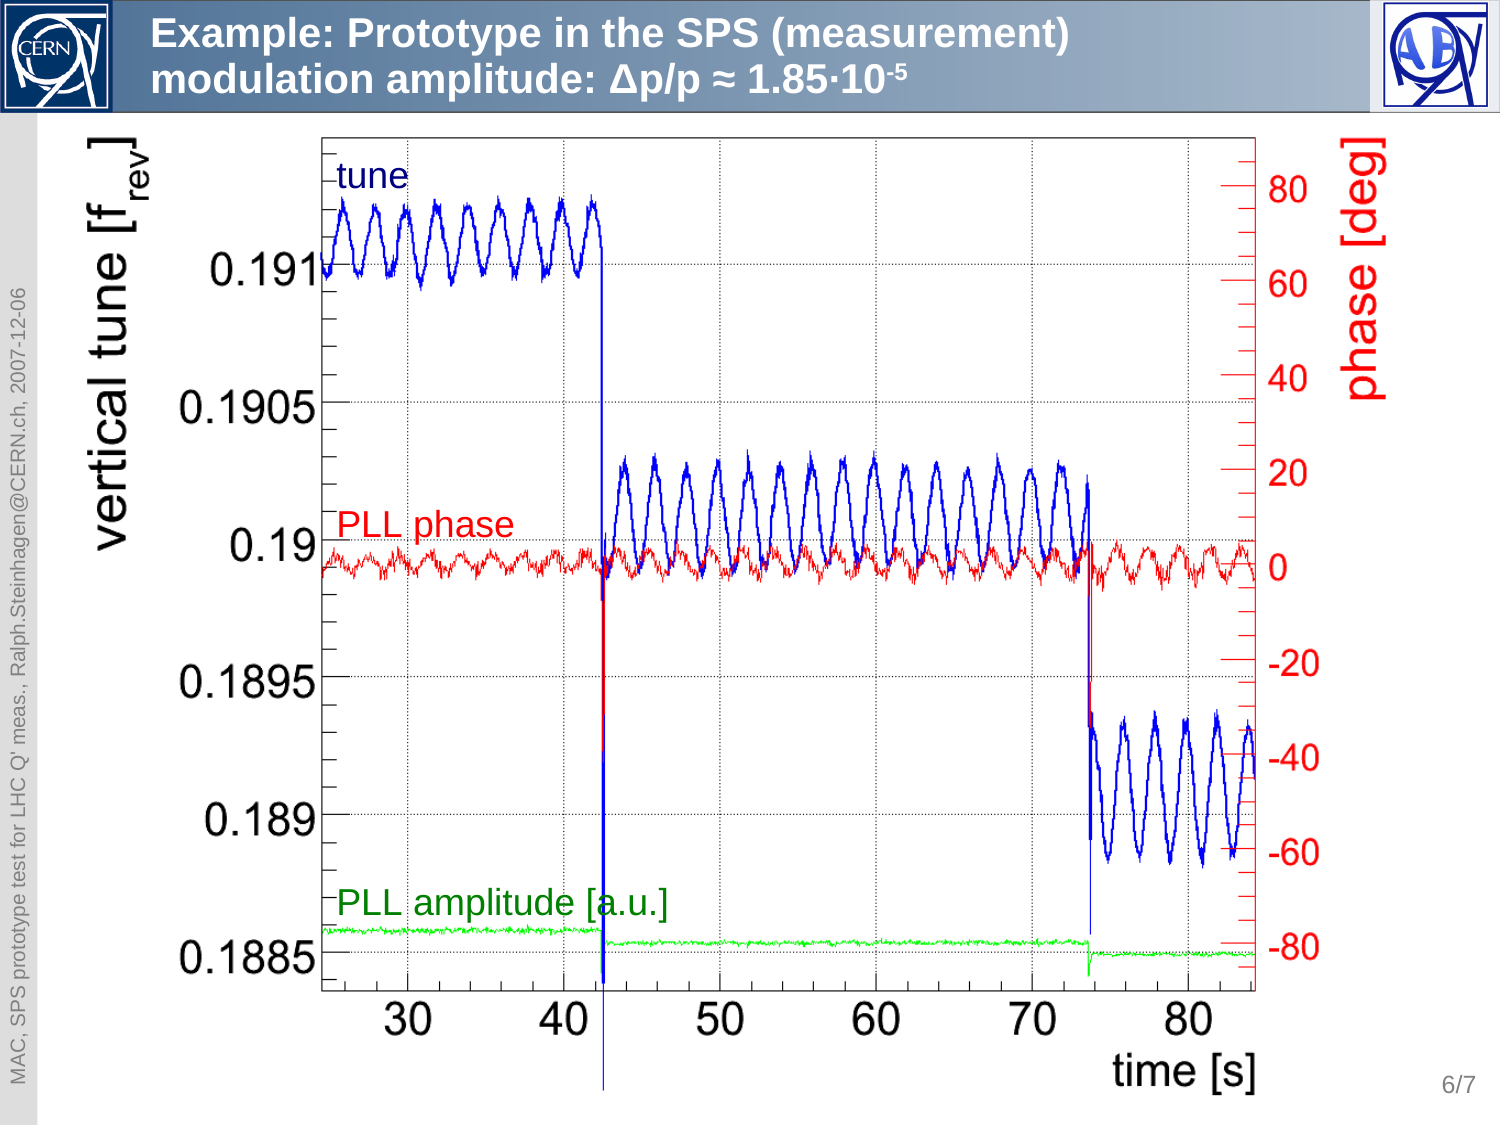

# Example: Prototype in the SPS (measurement) modulation amplitude: Δp/p ≈ 1.85∙10-5
tune
PLL phase
PLL amplitude [a.u.]